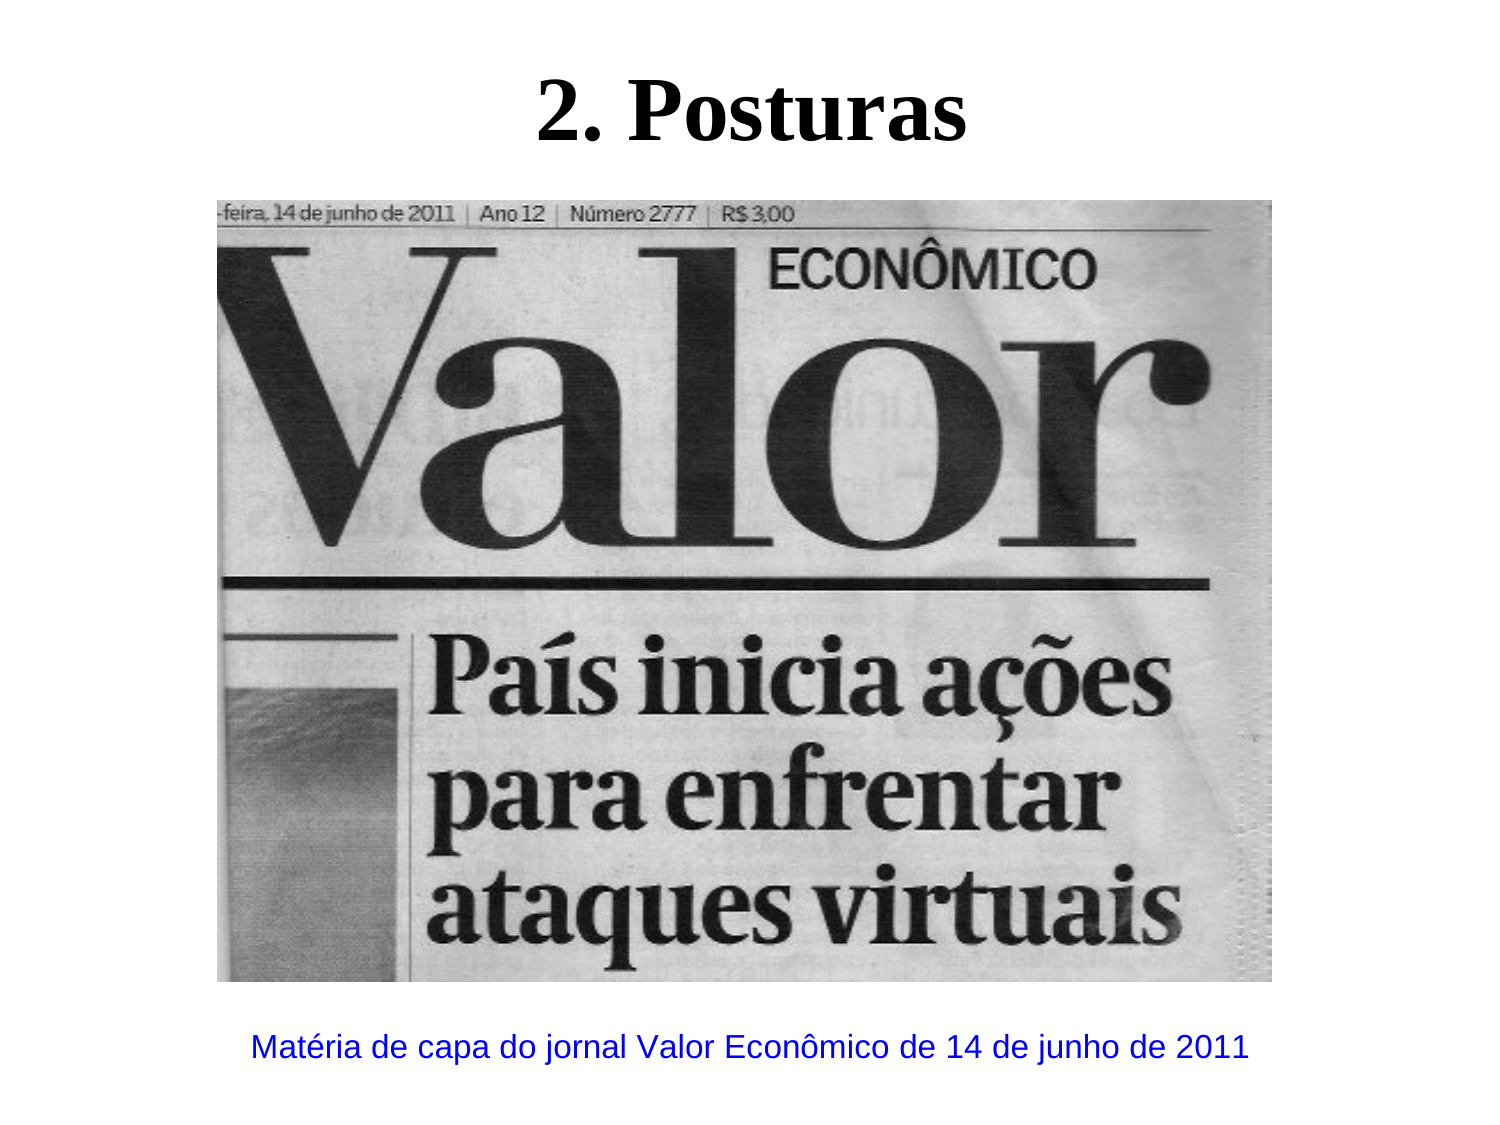

# 2. Posturas
Matéria de capa do jornal Valor Econômico de 14 de junho de 2011